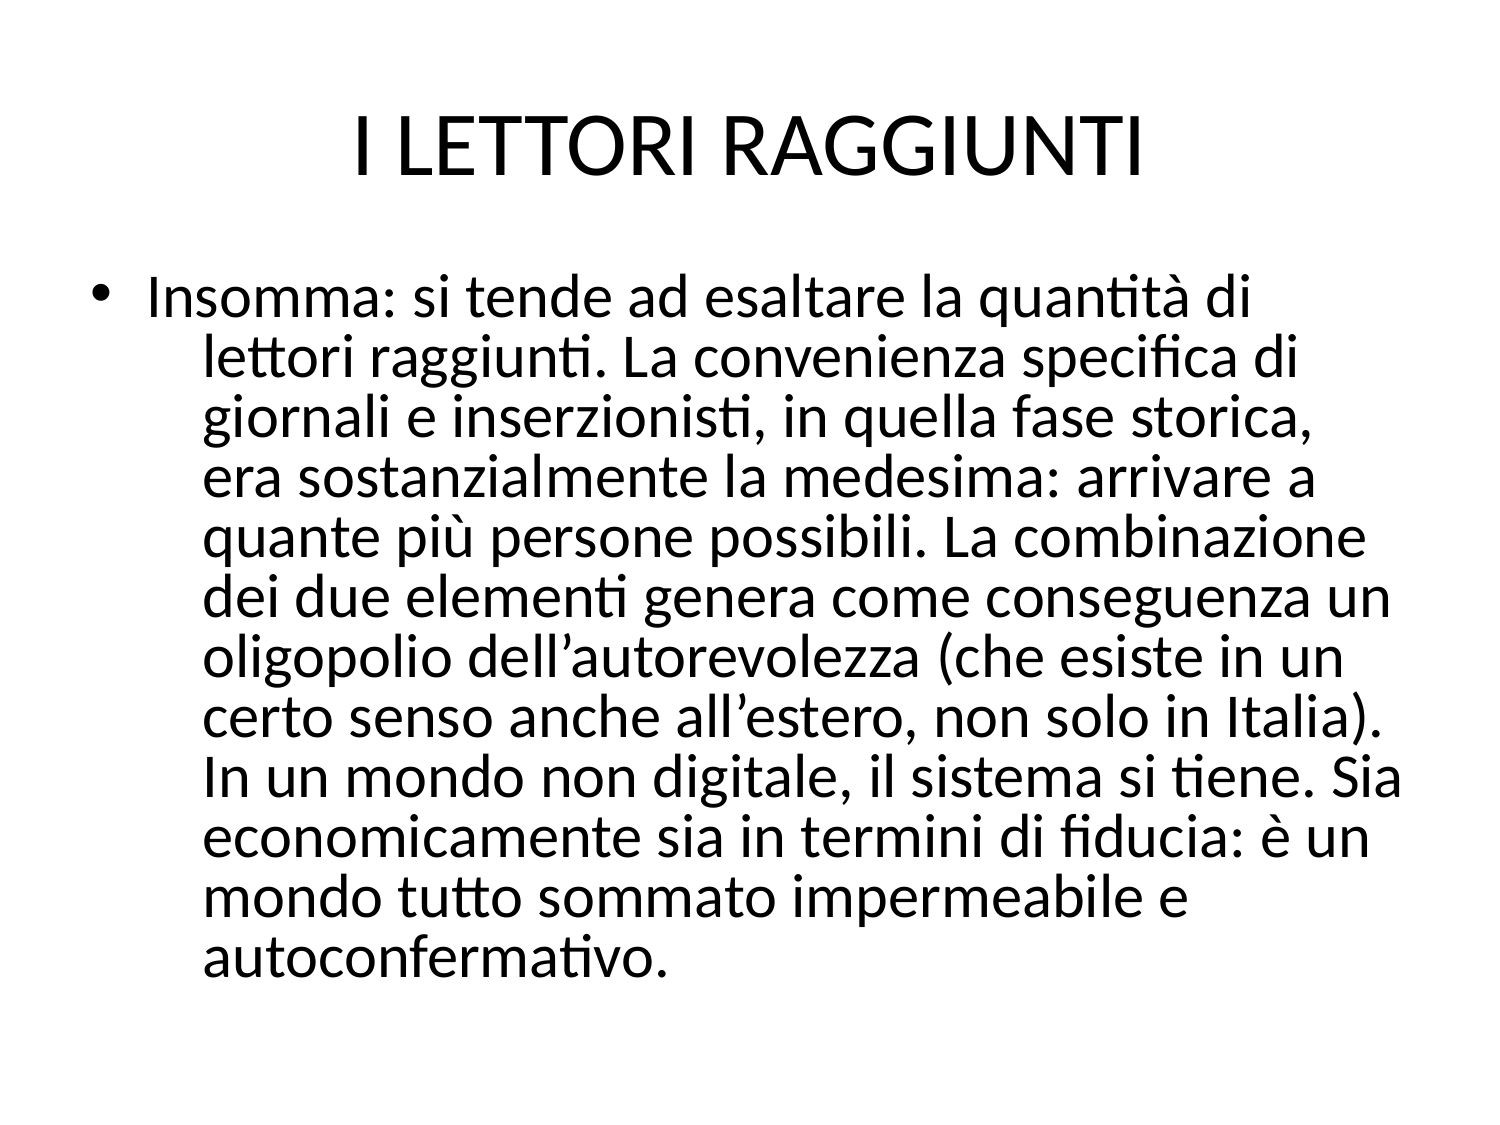

# I LETTORI RAGGIUNTI
Insomma: si tende ad esaltare la quantità di lettori raggiunti. La convenienza specifica di giornali e inserzionisti, in quella fase storica, era sostanzialmente la medesima: arrivare a quante più persone possibili. La combinazione dei due elementi genera come conseguenza un oligopolio dell’autorevolezza (che esiste in un certo senso anche all’estero, non solo in Italia). In un mondo non digitale, il sistema si tiene. Sia economicamente sia in termini di fiducia: è un mondo tutto sommato impermeabile e autoconfermativo.